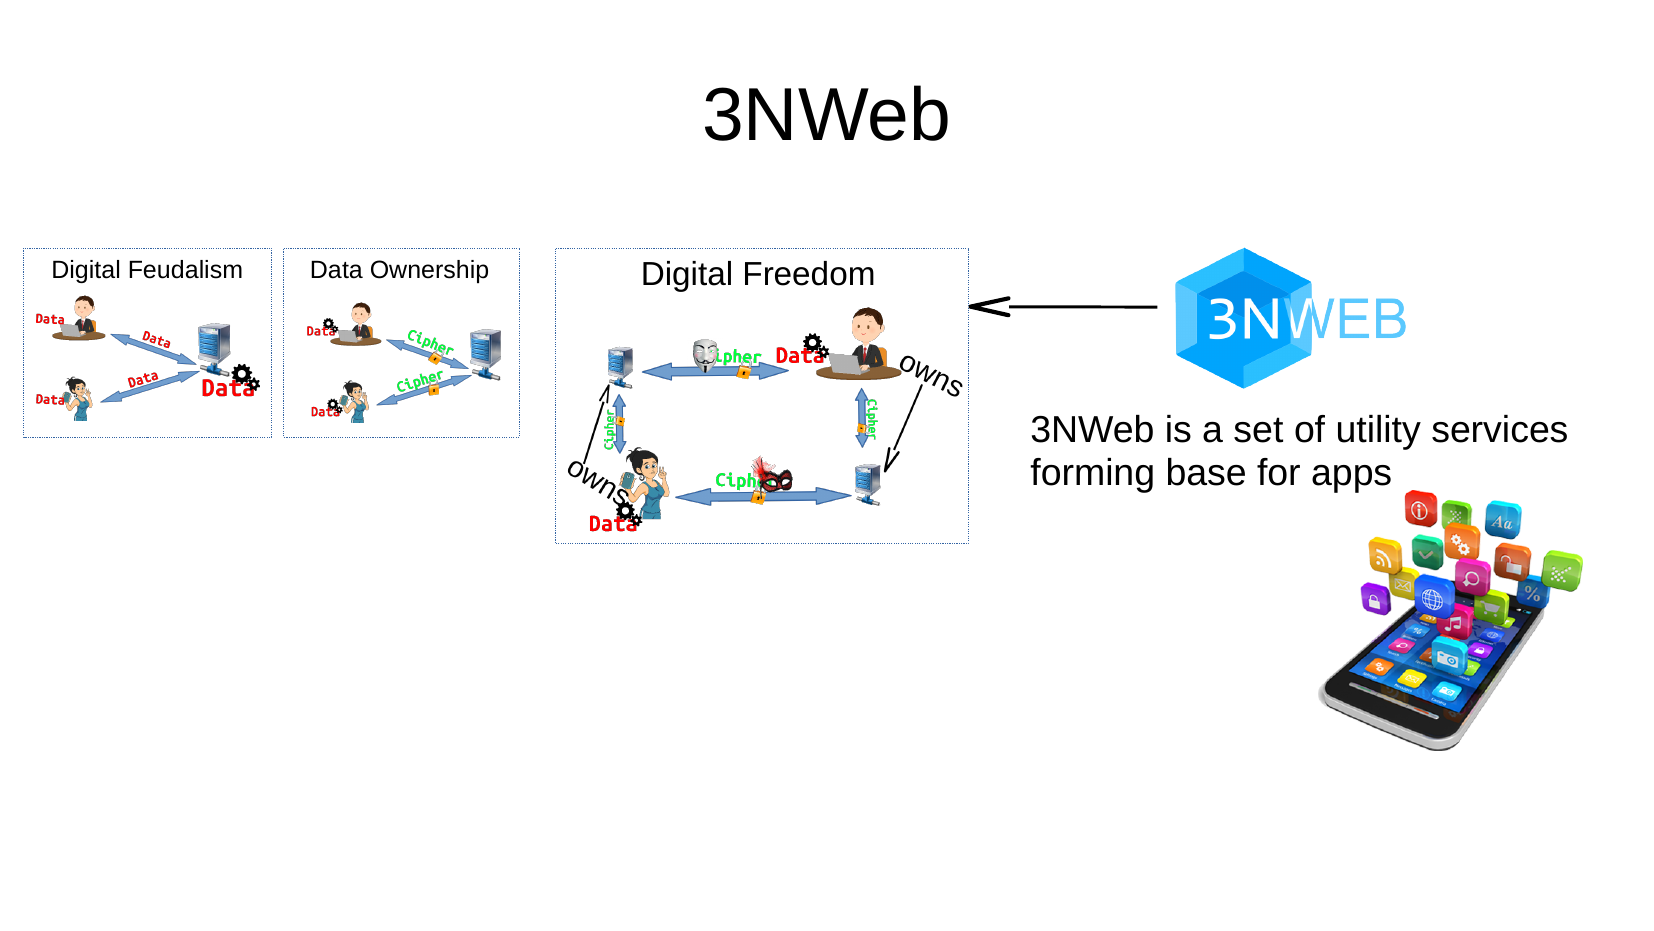

# 3NWeb
Digital Feudalism
Data Ownership
Digital Freedom
3NWeb is a set of utility services forming base for apps